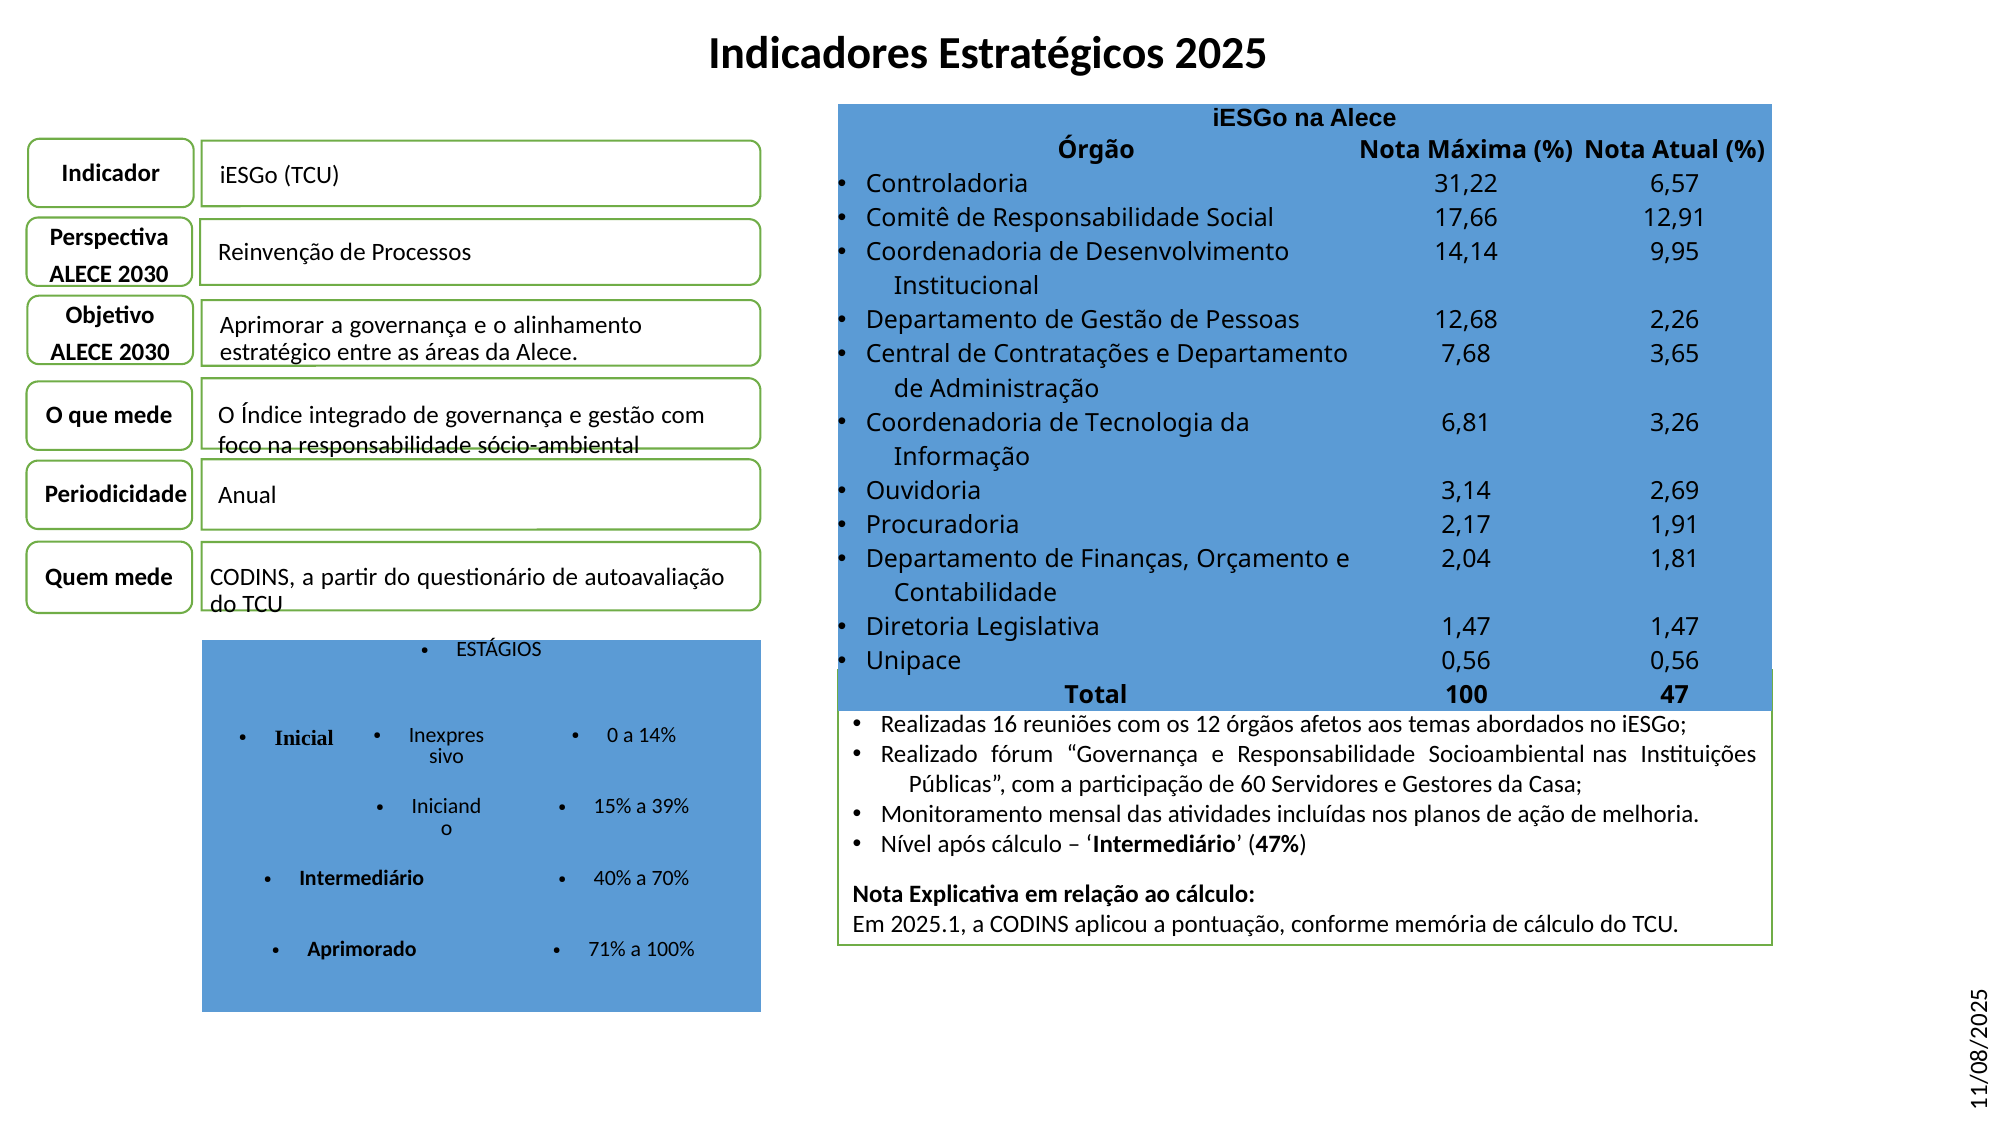

# Indicadores Estratégicos 2025
| iESGo na Alece | | |
| --- | --- | --- |
| Órgão | Nota Máxima (%) | Nota Atual (%) |
| Controladoria | 31,22 | 6,57 |
| Comitê de Responsabilidade Social | 17,66 | 12,91 |
| Coordenadoria de Desenvolvimento Institucional | 14,14 | 9,95 |
| Departamento de Gestão de Pessoas | 12,68 | 2,26 |
| Central de Contratações e Departamento de Administração | 7,68 | 3,65 |
| Coordenadoria de Tecnologia da Informação | 6,81 | 3,26 |
| Ouvidoria | 3,14 | 2,69 |
| Procuradoria | 2,17 | 1,91 |
| Departamento de Finanças, Orçamento e Contabilidade | 2,04 | 1,81 |
| Diretoria Legislativa | 1,47 | 1,47 |
| Unipace | 0,56 | 0,56 |
| Total | 100 | 47 |
Indicador
iESGo (TCU)
Perspectiva
ALECE 2030
Reinvenção de Processos
Objetivo
ALECE 2030
Aprimorar a governança e o alinhamento estratégico entre as áreas da Alece.
O Índice integrado de governança e gestão com foco na responsabilidade sócio-ambiental
O que mede
Anual
Periodicidade
Quem mede
CODINS, a partir do questionário de autoavaliação do TCU
| ESTÁGIOS | | |
| --- | --- | --- |
| Inicial | Inexpressivo | 0 a 14% |
| | Iniciando | 15% a 39% |
| Intermediário | | 40% a 70% |
| Aprimorado | | 71% a 100% |
Iniciativas Realizadas em 2025.1
Realizadas 16 reuniões com os 12 órgãos afetos aos temas abordados no iESGo;
Realizado fórum “Governança e Responsabilidade Socioambiental nas Instituições Públicas”, com a participação de 60 Servidores e Gestores da Casa;
Monitoramento mensal das atividades incluídas nos planos de ação de melhoria.
Nível após cálculo – ‘Intermediário’ (47%)
Nota Explicativa em relação ao cálculo:
Em 2025.1, a CODINS aplicou a pontuação, conforme memória de cálculo do TCU.
11/08/2025